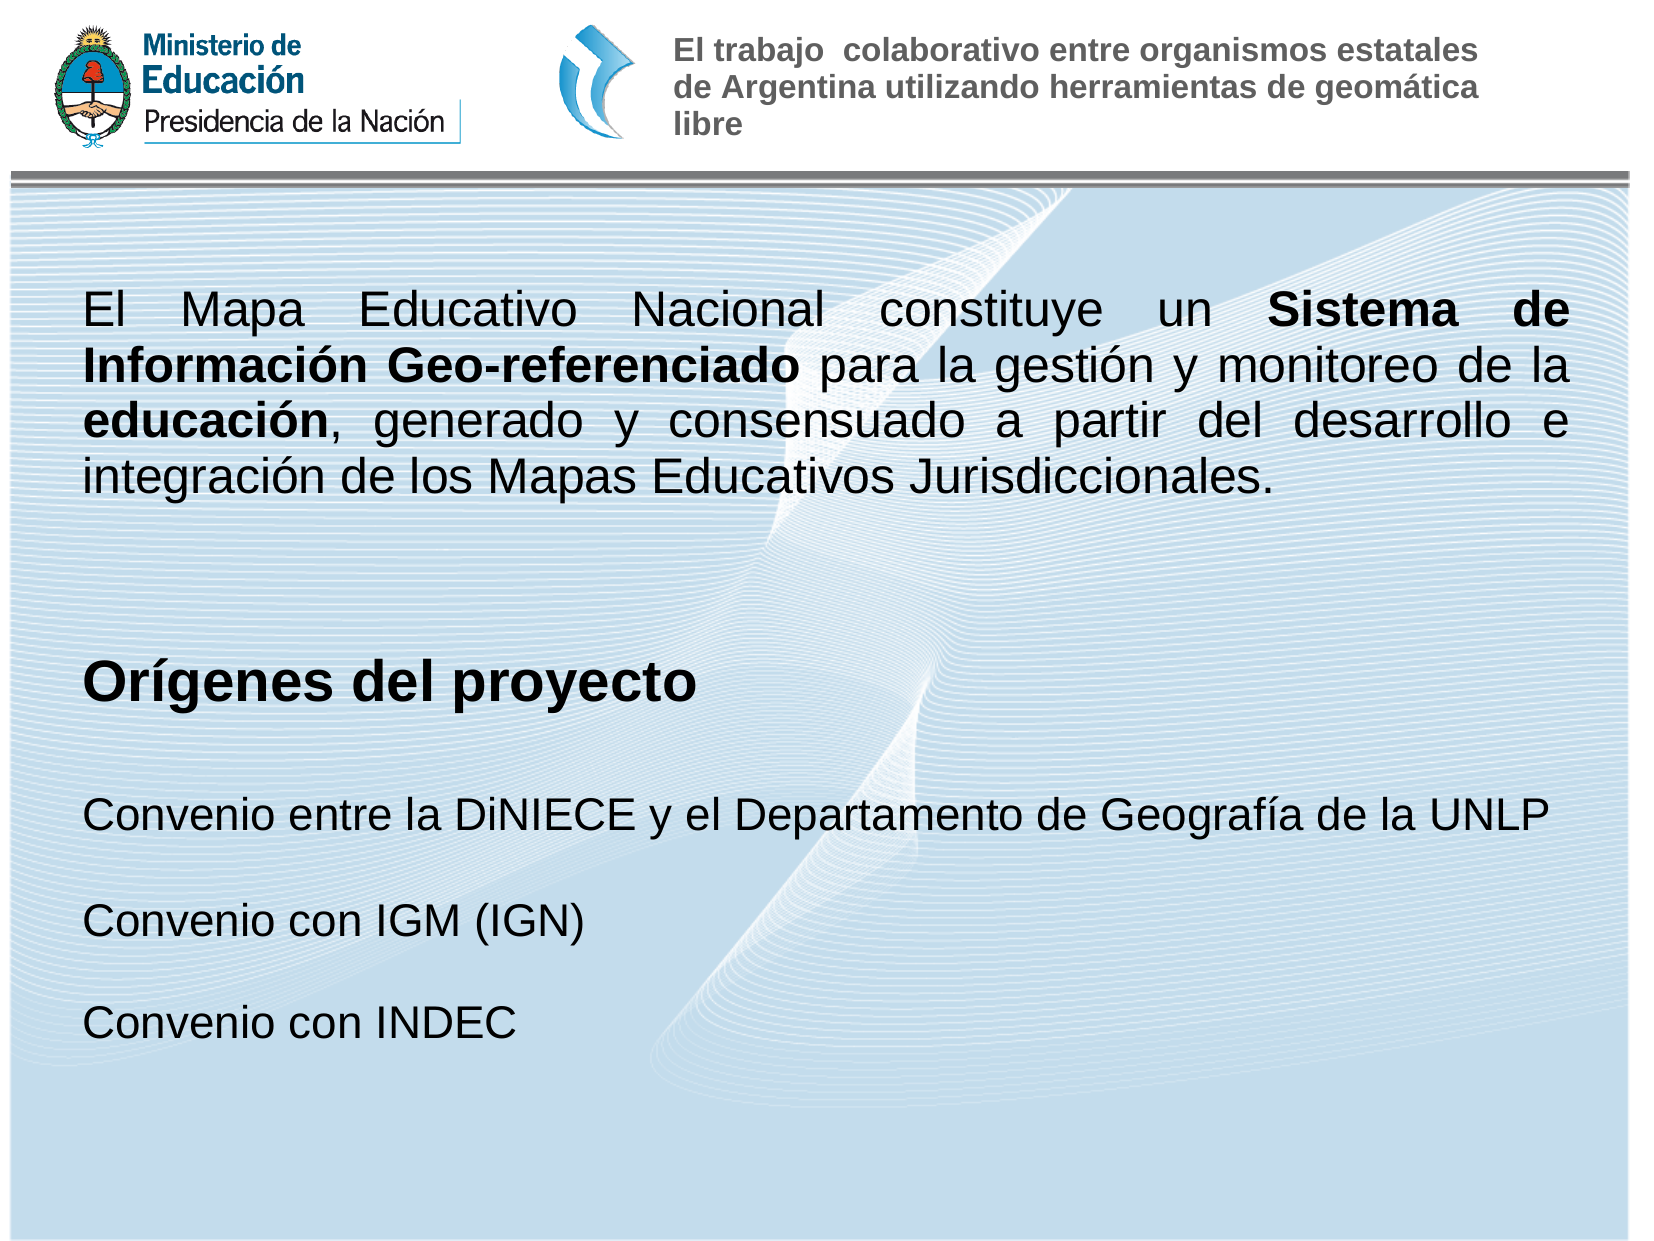

El trabajo colaborativo entre organismos estatales de Argentina utilizando herramientas de geomática libre
El Mapa Educativo Nacional constituye un Sistema de Información Geo-referenciado para la gestión y monitoreo de la educación, generado y consensuado a partir del desarrollo e integración de los Mapas Educativos Jurisdiccionales.
Orígenes del proyecto
Convenio entre la DiNIECE y el Departamento de Geografía de la UNLP
Convenio con IGM (IGN)
Convenio con INDEC